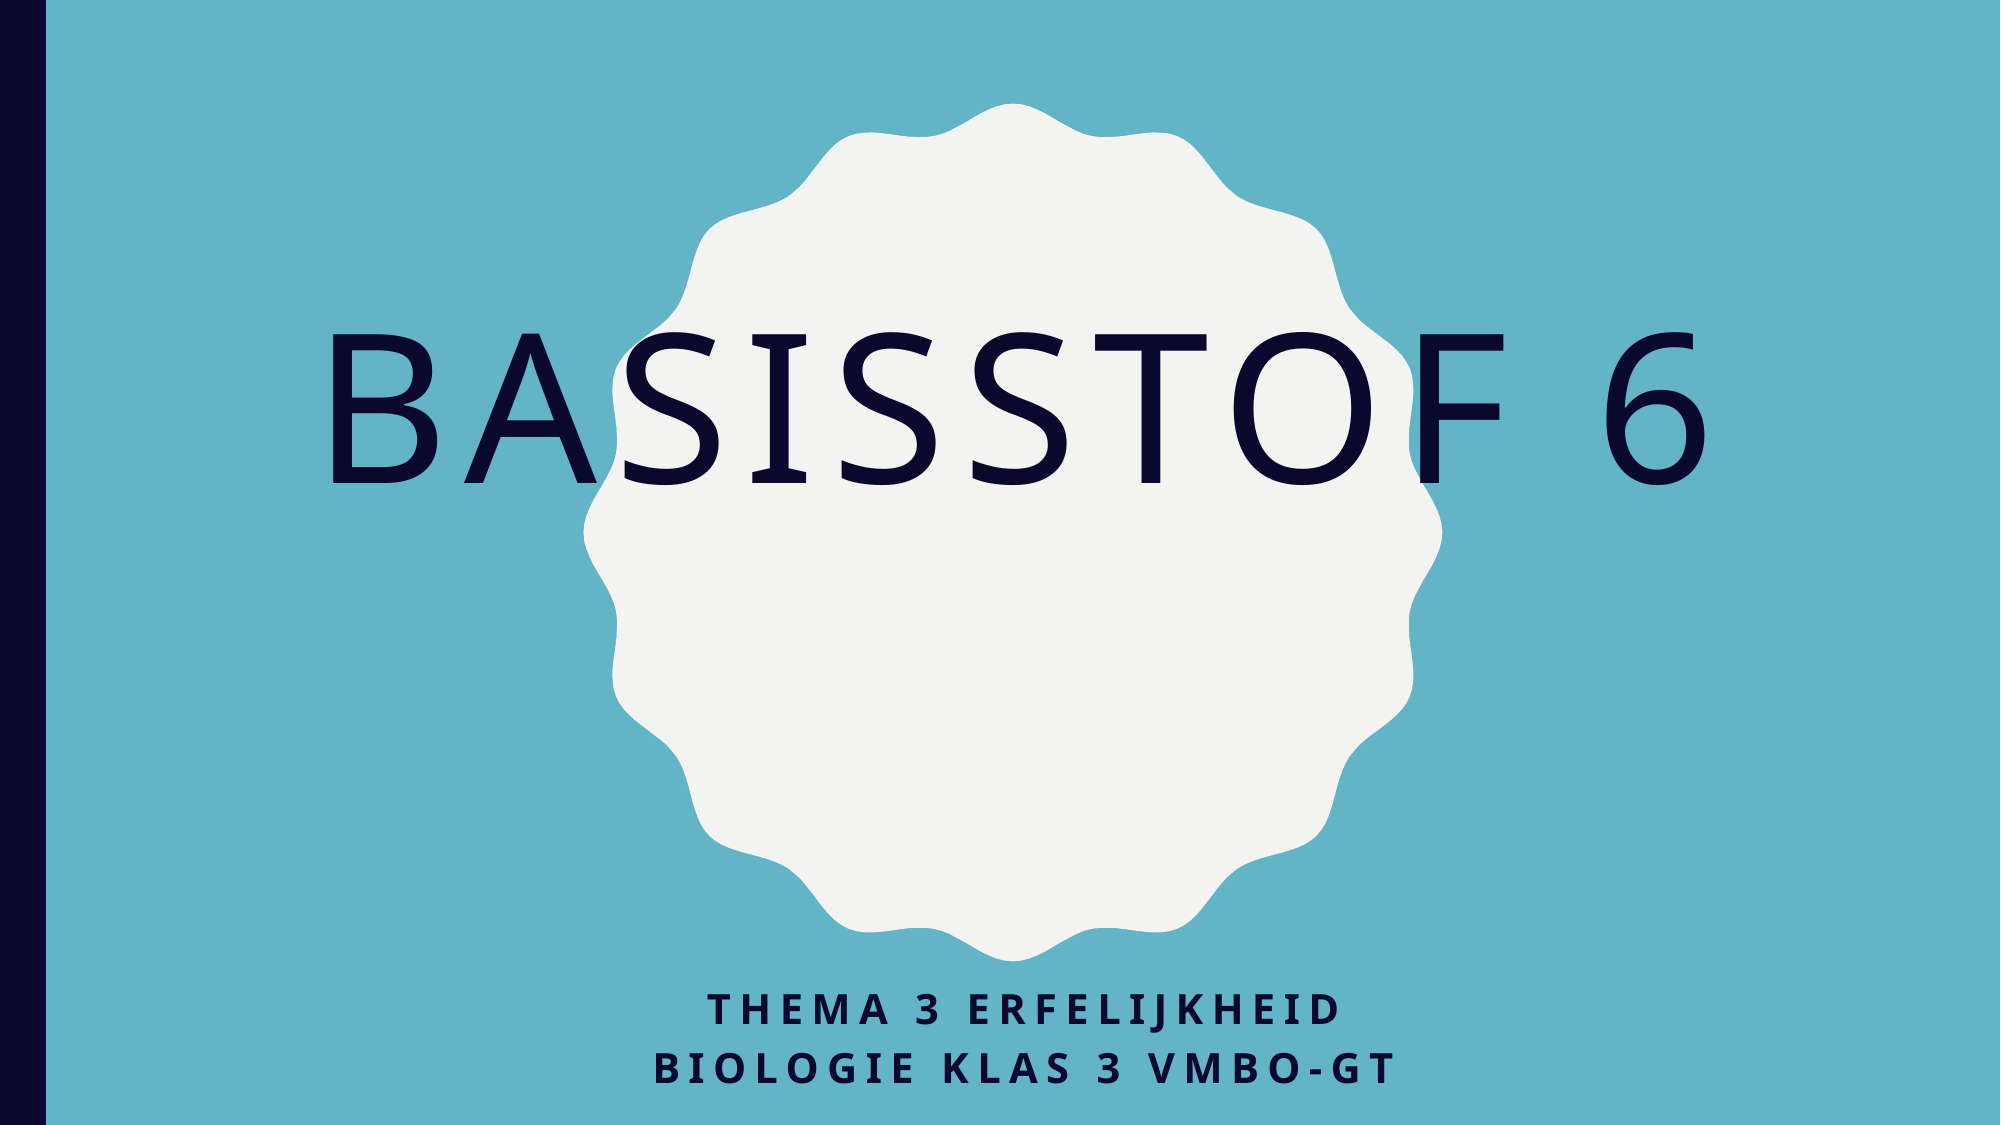

# Basisstof 6
Thema 3 Erfelijkheid
Biologie Klas 3 Vmbo-gt